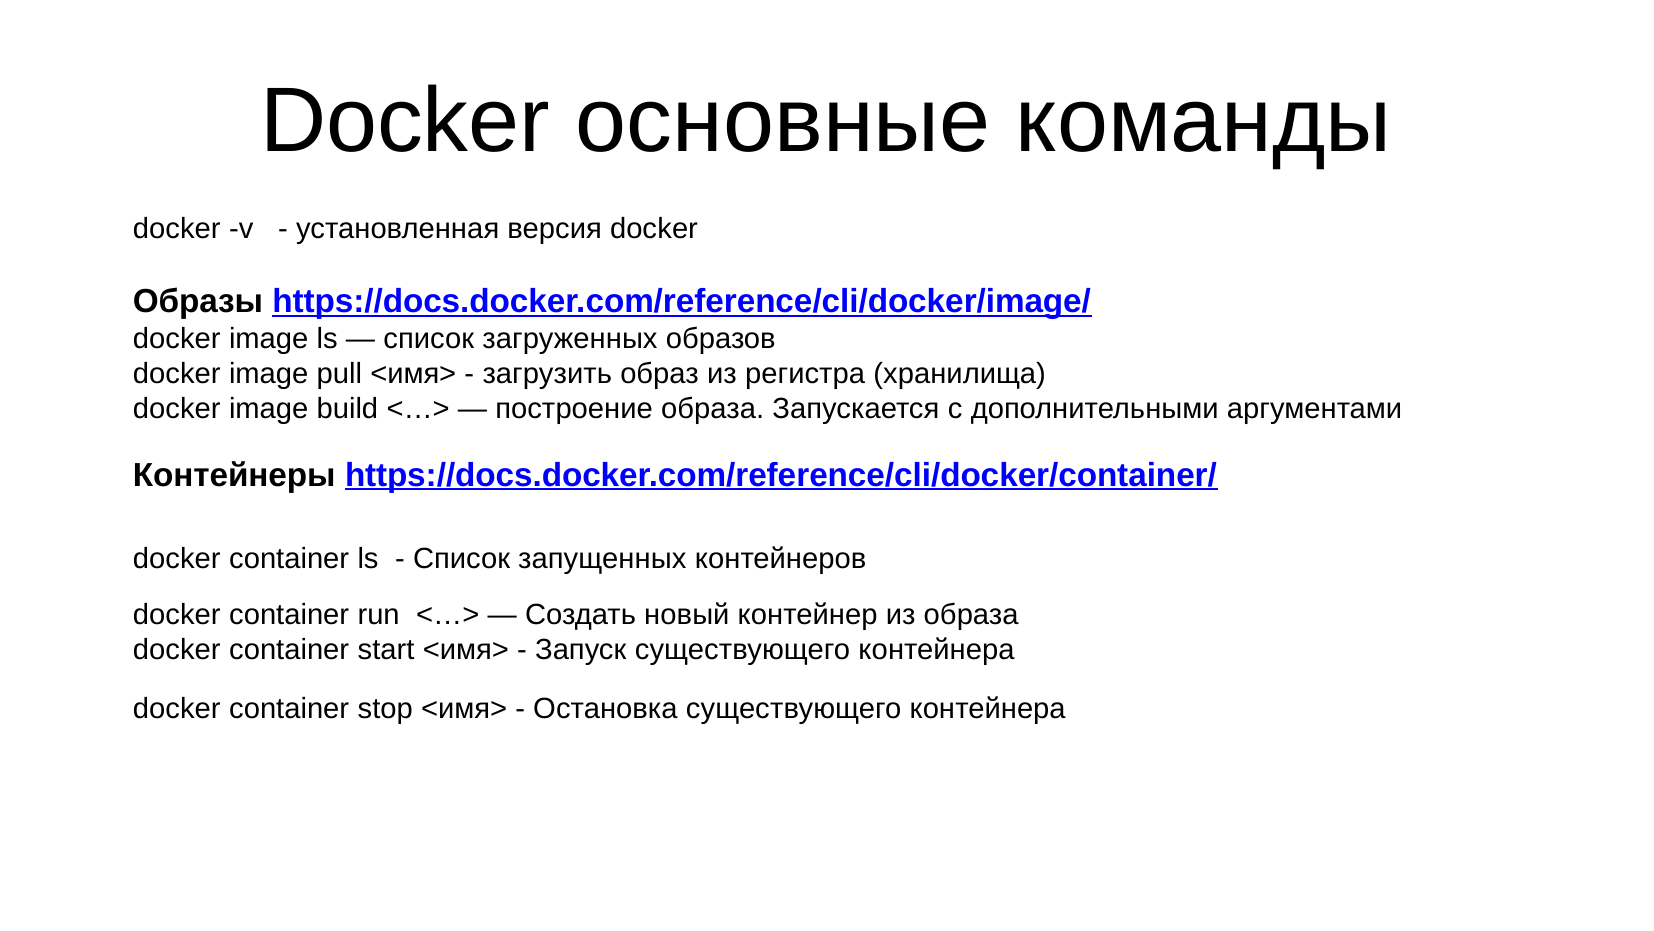

# Docker основные команды
docker -v - установленная версия docker
Образы https://docs.docker.com/reference/cli/docker/image/
docker image ls — список загруженных образов
docker image pull <имя> - загрузить образ из регистра (хранилища)
docker image build <…> — построение образа. Запускается с дополнительными аргументами
Контейнеры https://docs.docker.com/reference/cli/docker/container/
docker container ls - Список запущенных контейнеров
docker container run <…> — Создать новый контейнер из образа
docker container start <имя> - Запуск существующего контейнера
docker container stop <имя> - Остановка существующего контейнера